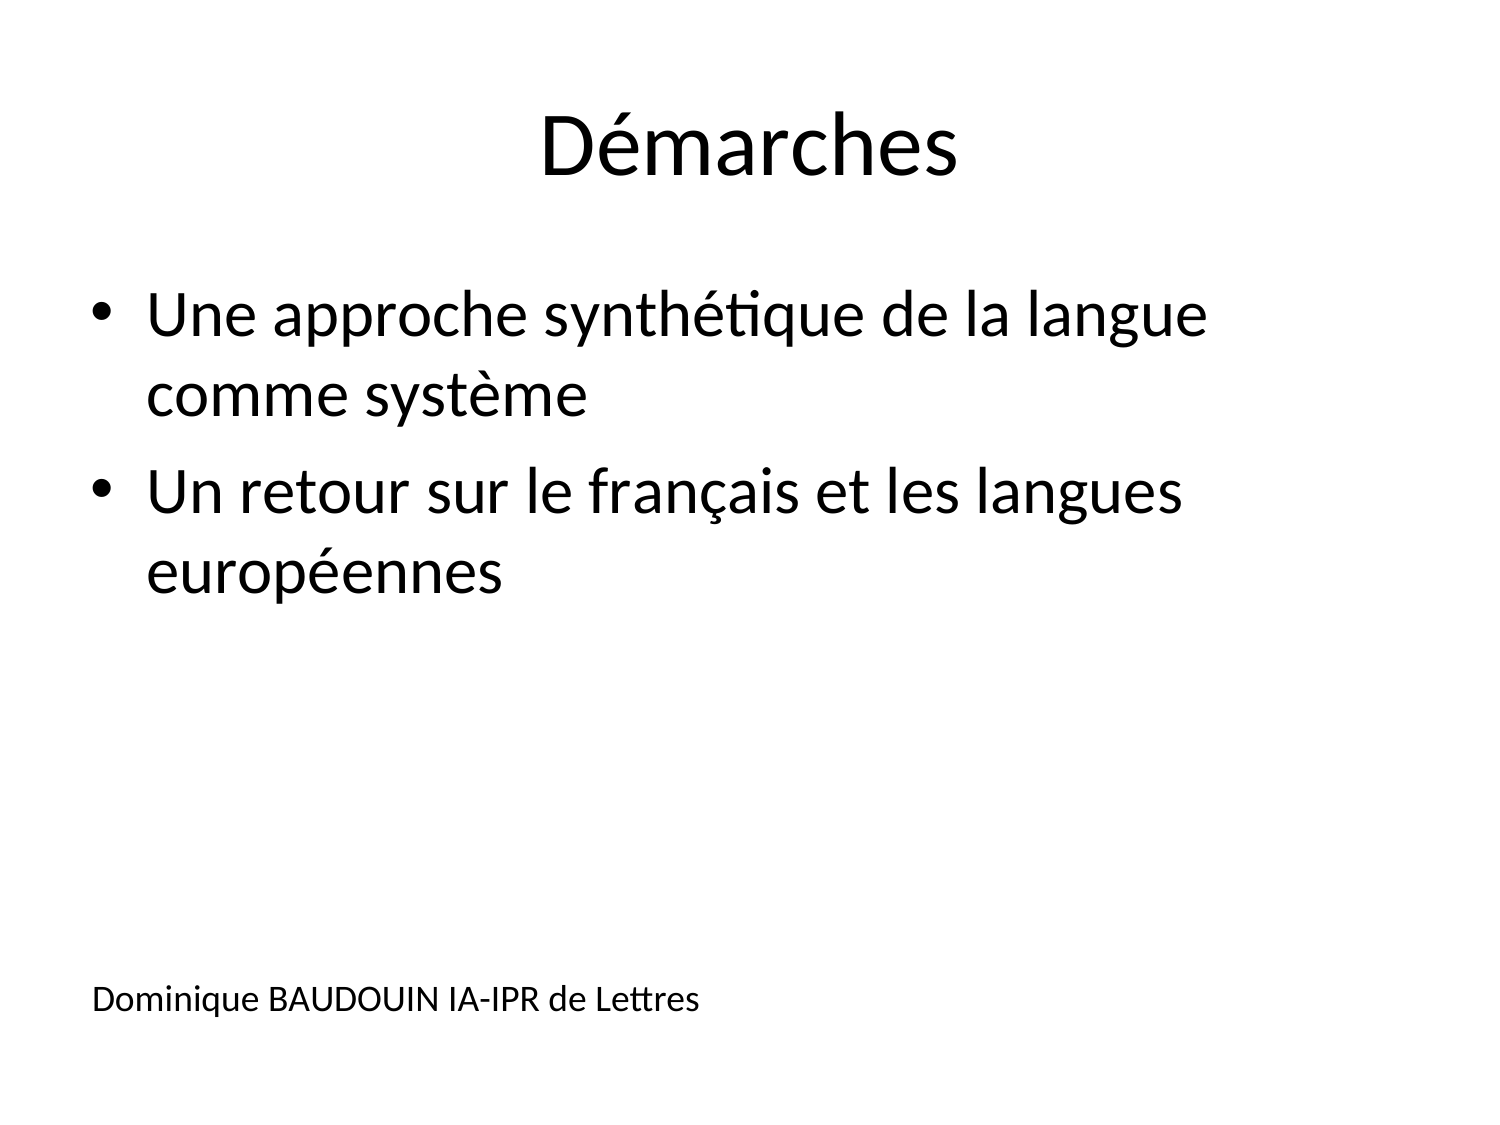

# Démarches
Une approche synthétique de la langue comme système
Un retour sur le français et les langues européennes
Dominique BAUDOUIN IA-IPR de Lettres